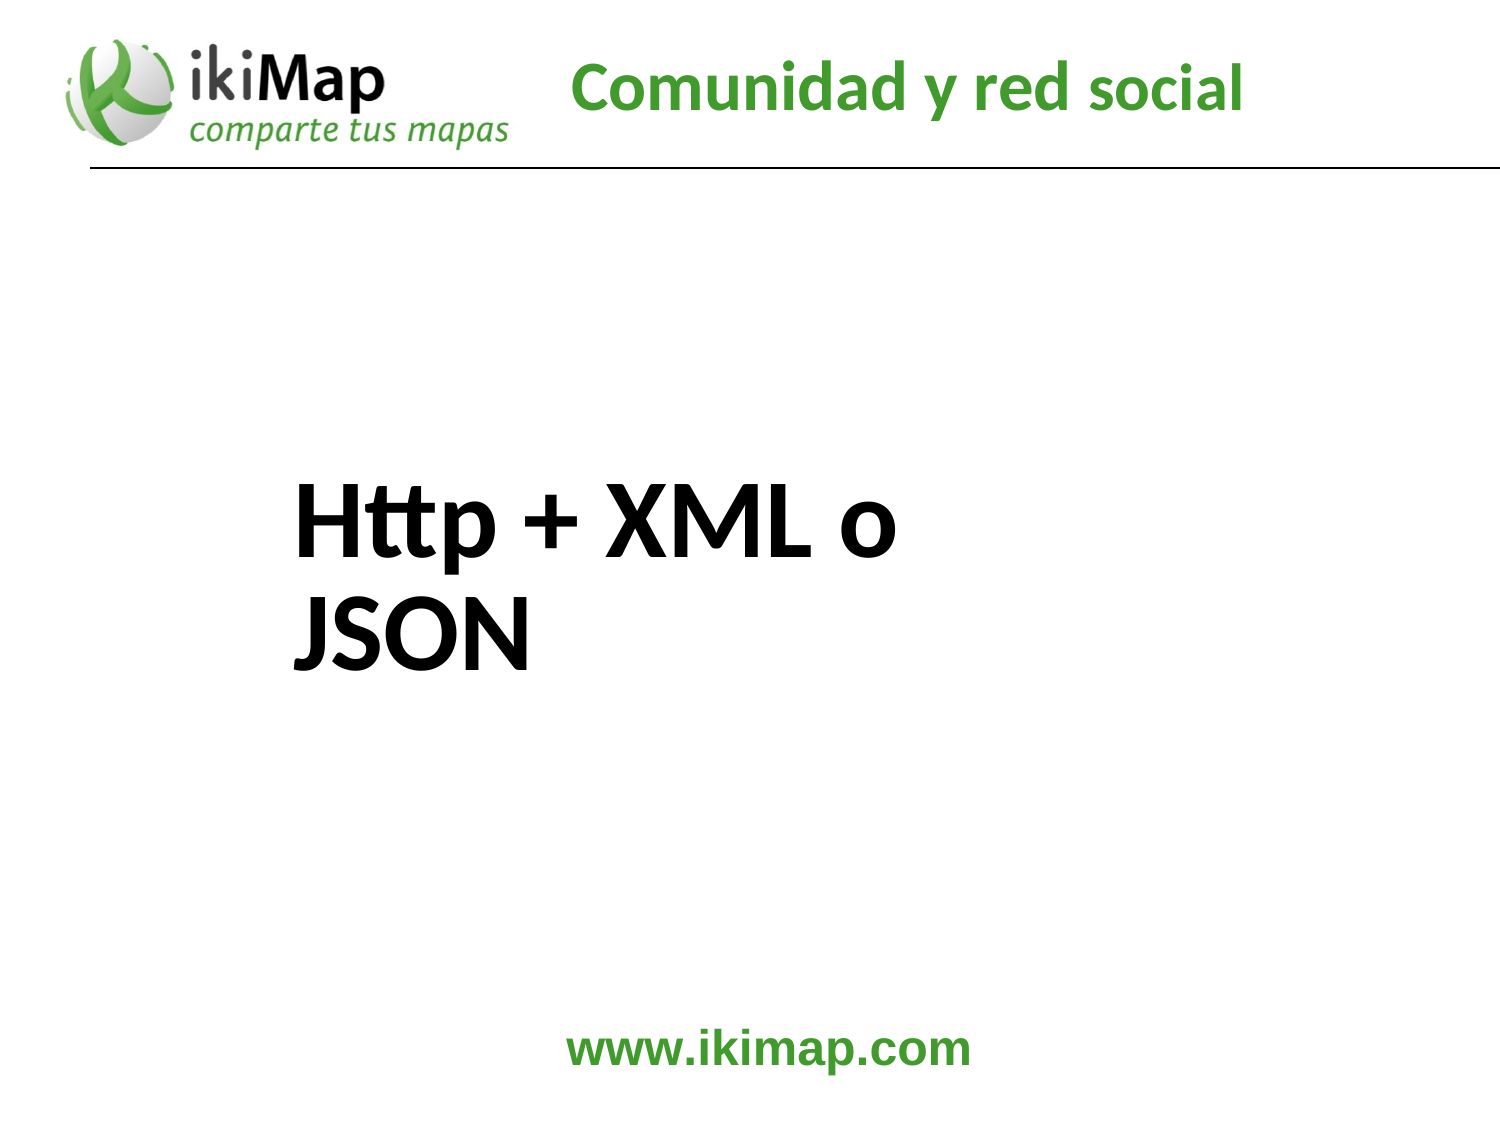

Comunidad y red social
Http + XML o JSON
www.ikimap.com